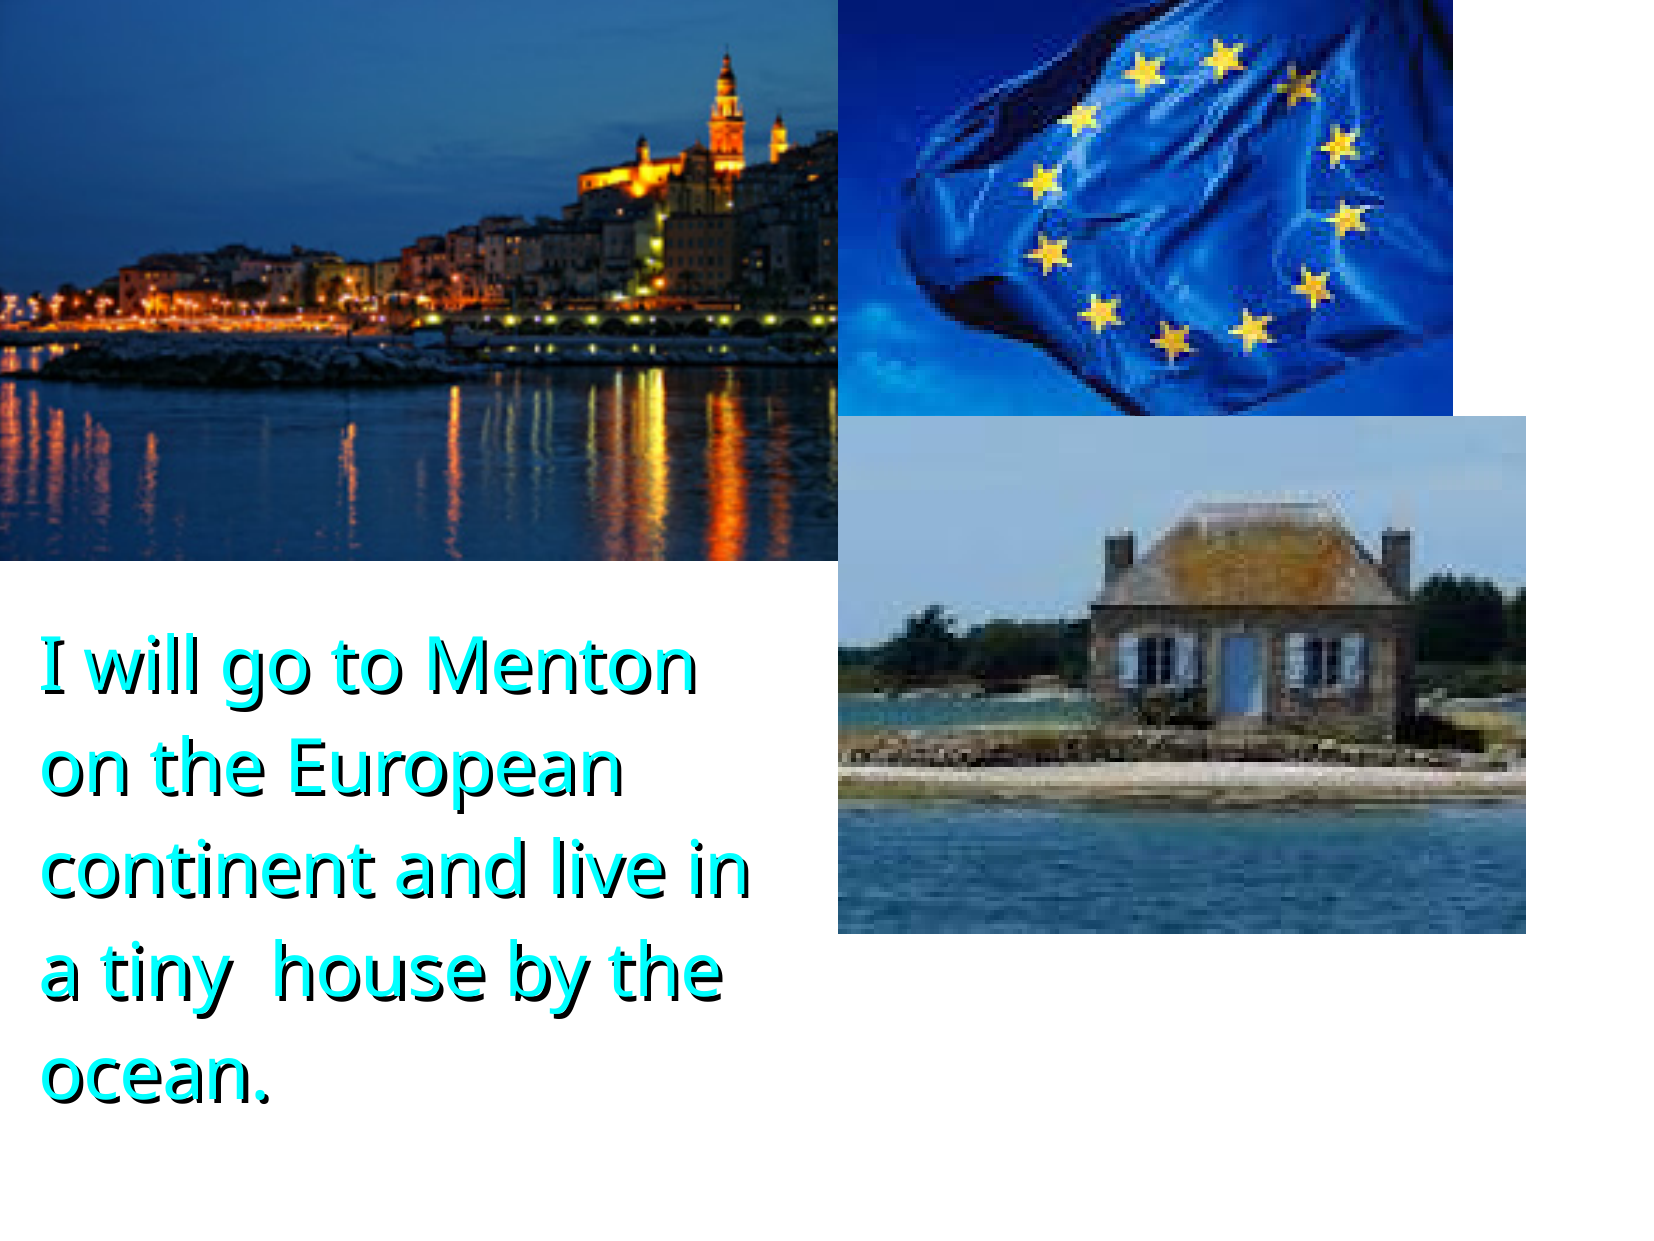

I will go to Menton on the European continent and live in a tiny house by the ocean.